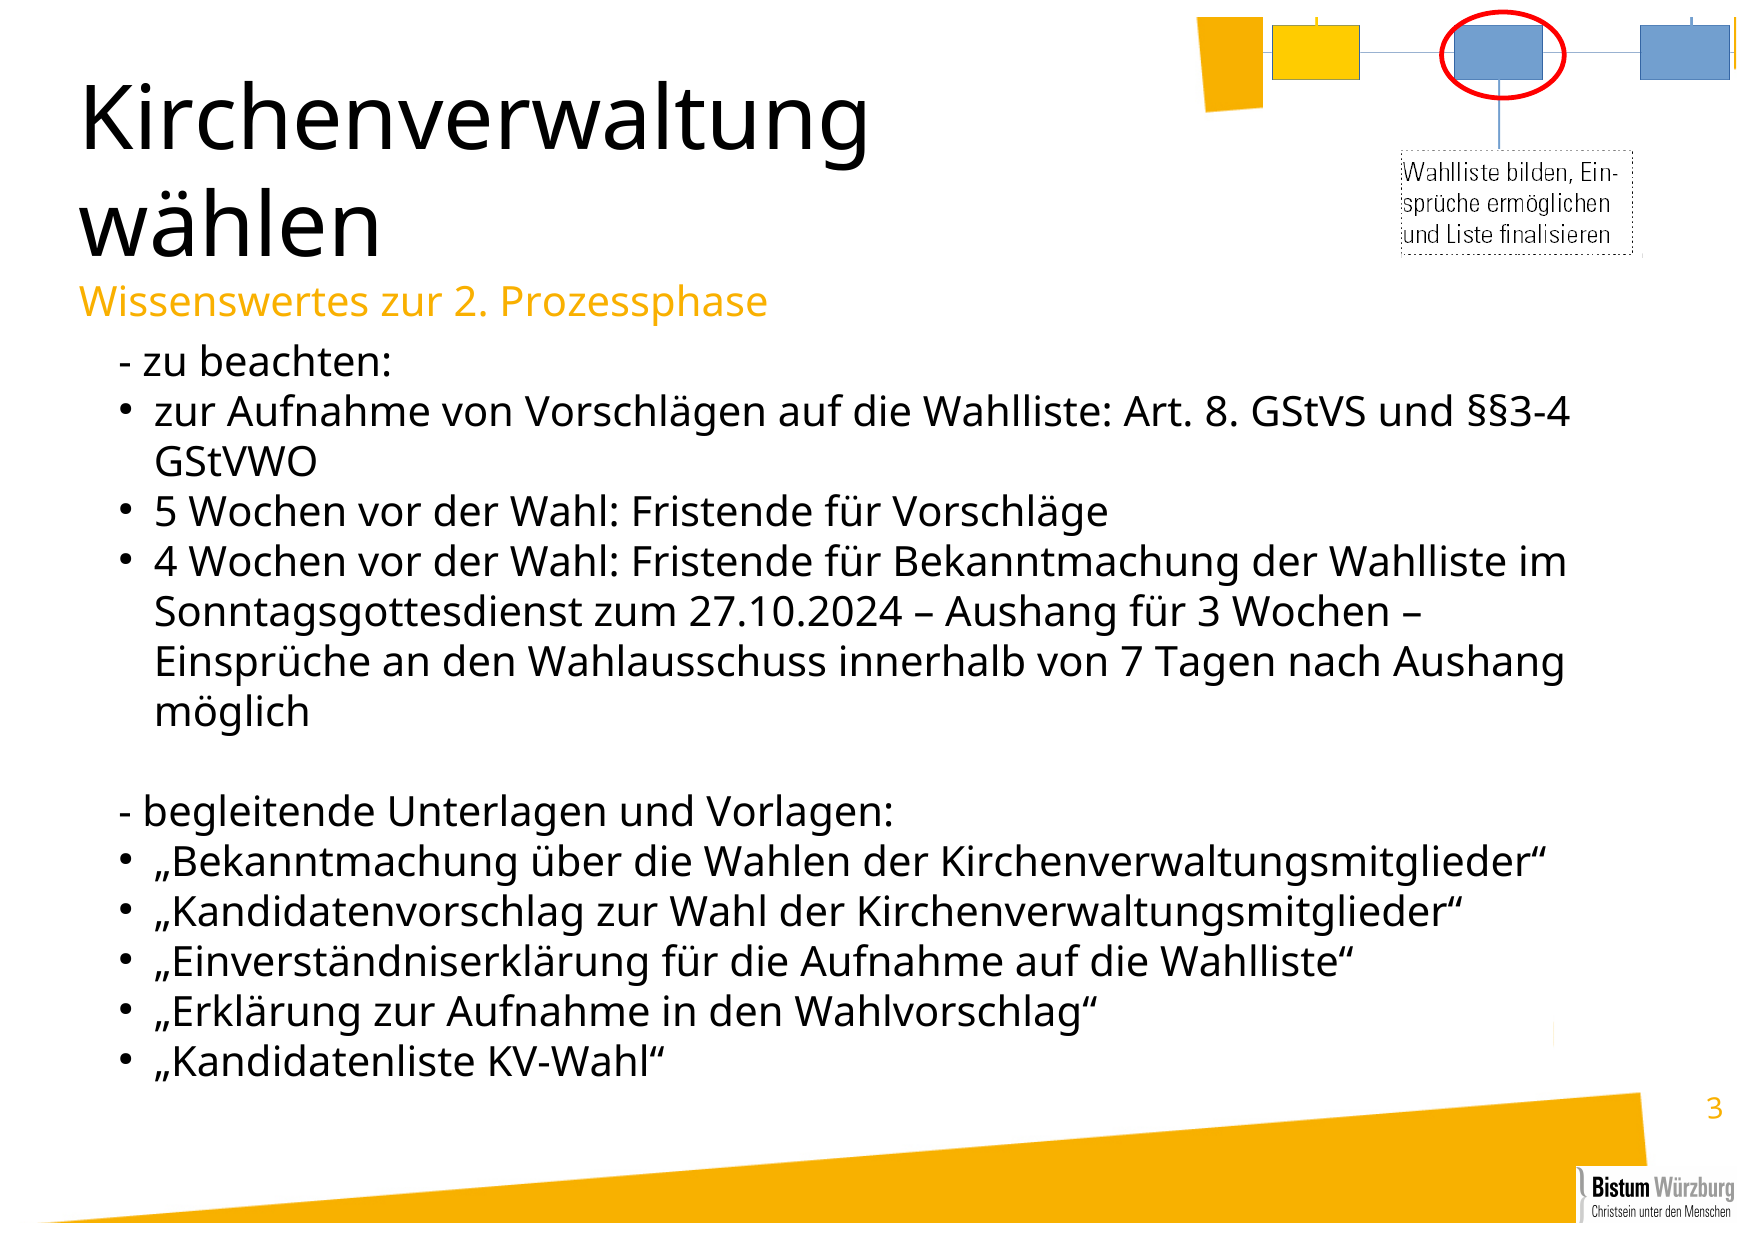

# Kirchenverwaltung wählen Wissenswertes zur 2. Prozessphase
- zu beachten:
zur Aufnahme von Vorschlägen auf die Wahlliste: Art. 8. GStVS und §§3-4 GStVWO
5 Wochen vor der Wahl: Fristende für Vorschläge
4 Wochen vor der Wahl: Fristende für Bekanntmachung der Wahlliste im Sonntagsgottesdienst zum 27.10.2024 – Aushang für 3 Wochen – Einsprüche an den Wahlausschuss innerhalb von 7 Tagen nach Aushang möglich
- begleitende Unterlagen und Vorlagen:
„Bekanntmachung über die Wahlen der Kirchenverwaltungsmitglieder“
„Kandidatenvorschlag zur Wahl der Kirchenverwaltungsmitglieder“
„Einverständniserklärung für die Aufnahme auf die Wahlliste“
„Erklärung zur Aufnahme in den Wahlvorschlag“
„Kandidatenliste KV-Wahl“